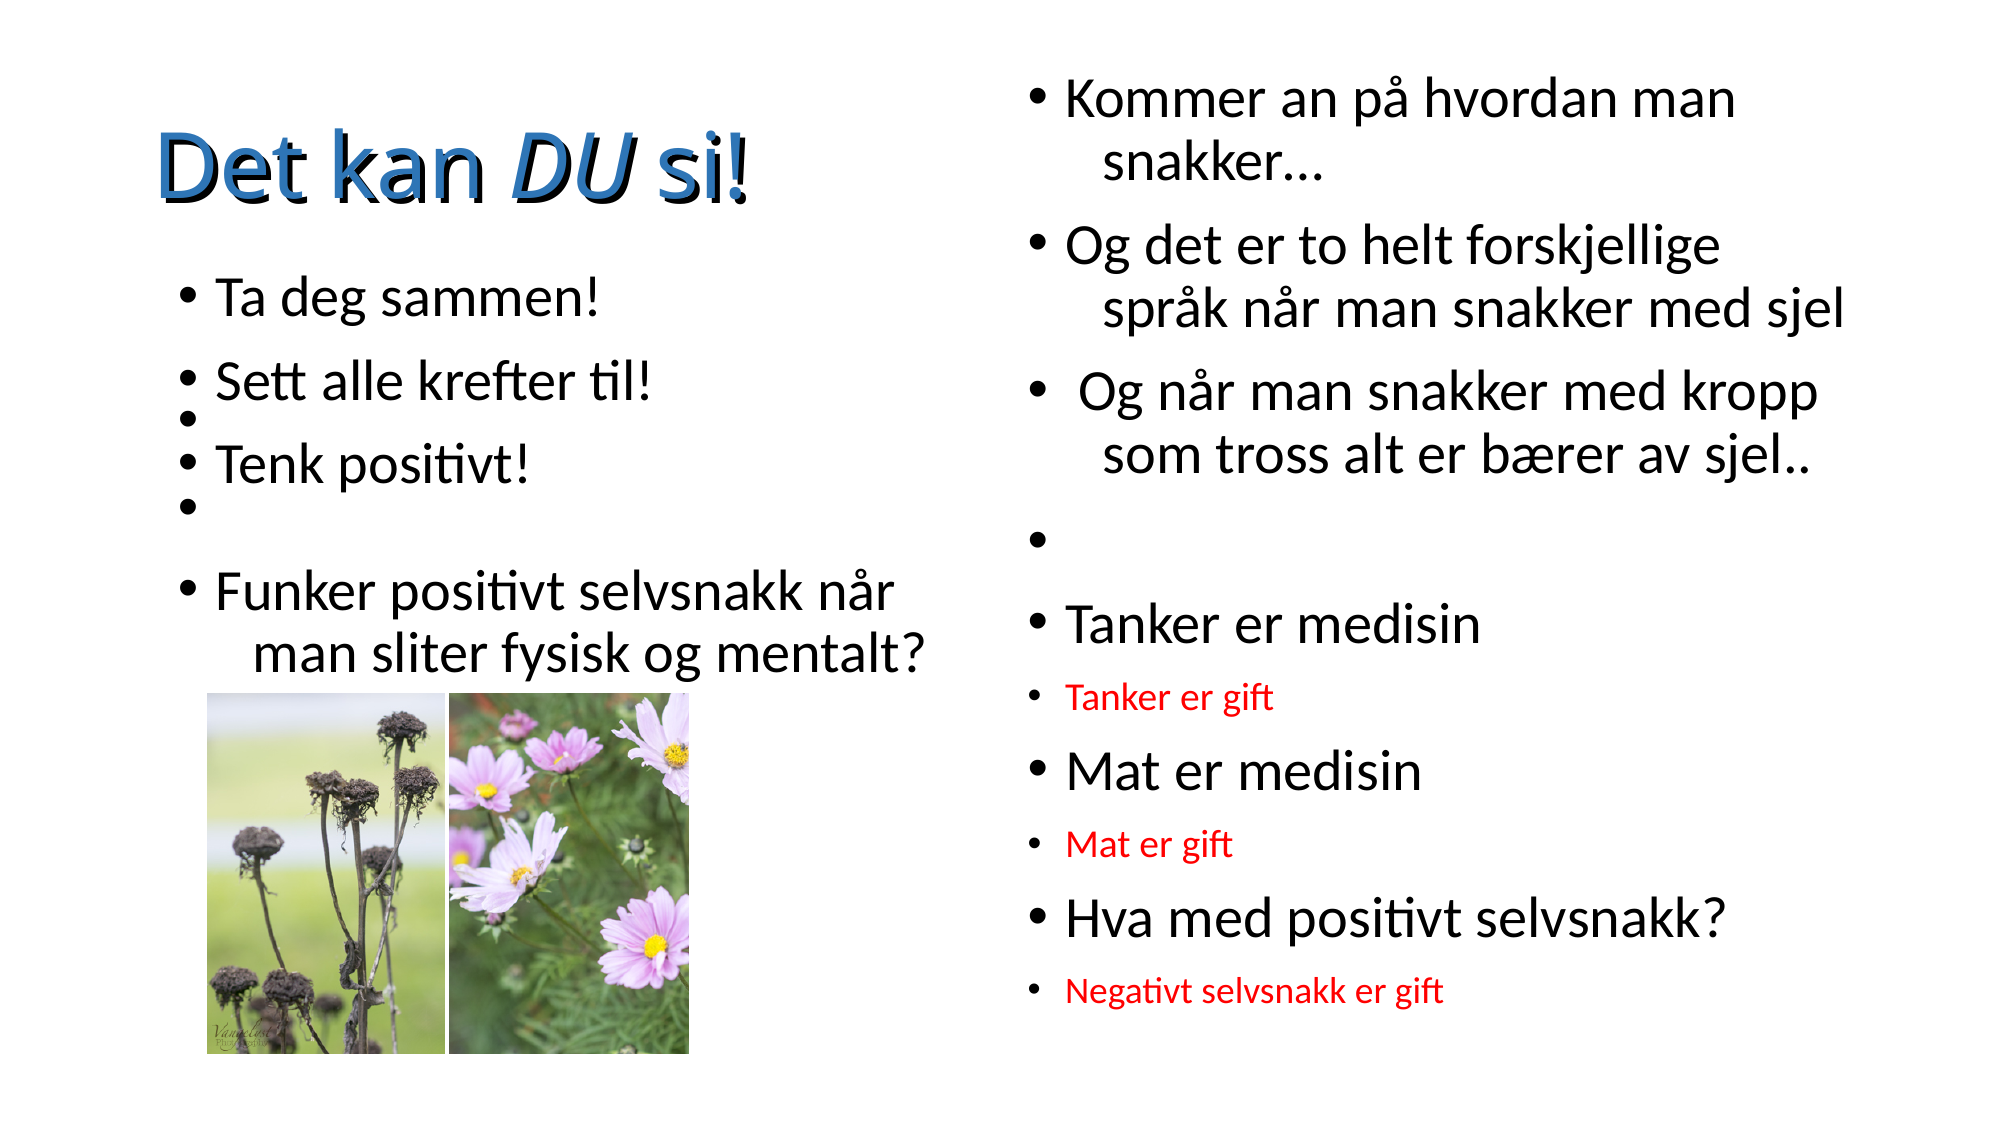

# Det kan DU si!
Kommer an på hvordan man snakker…
Og det er to helt forskjellige språk når man snakker med sjel
 Og når man snakker med kropp som tross alt er bærer av sjel..
Tanker er medisin
Tanker er gift
Mat er medisin
Mat er gift
Hva med positivt selvsnakk?
Negativt selvsnakk er gift
Ta deg sammen!
Sett alle krefter til!
Tenk positivt!
Funker positivt selvsnakk når man sliter fysisk og mentalt?